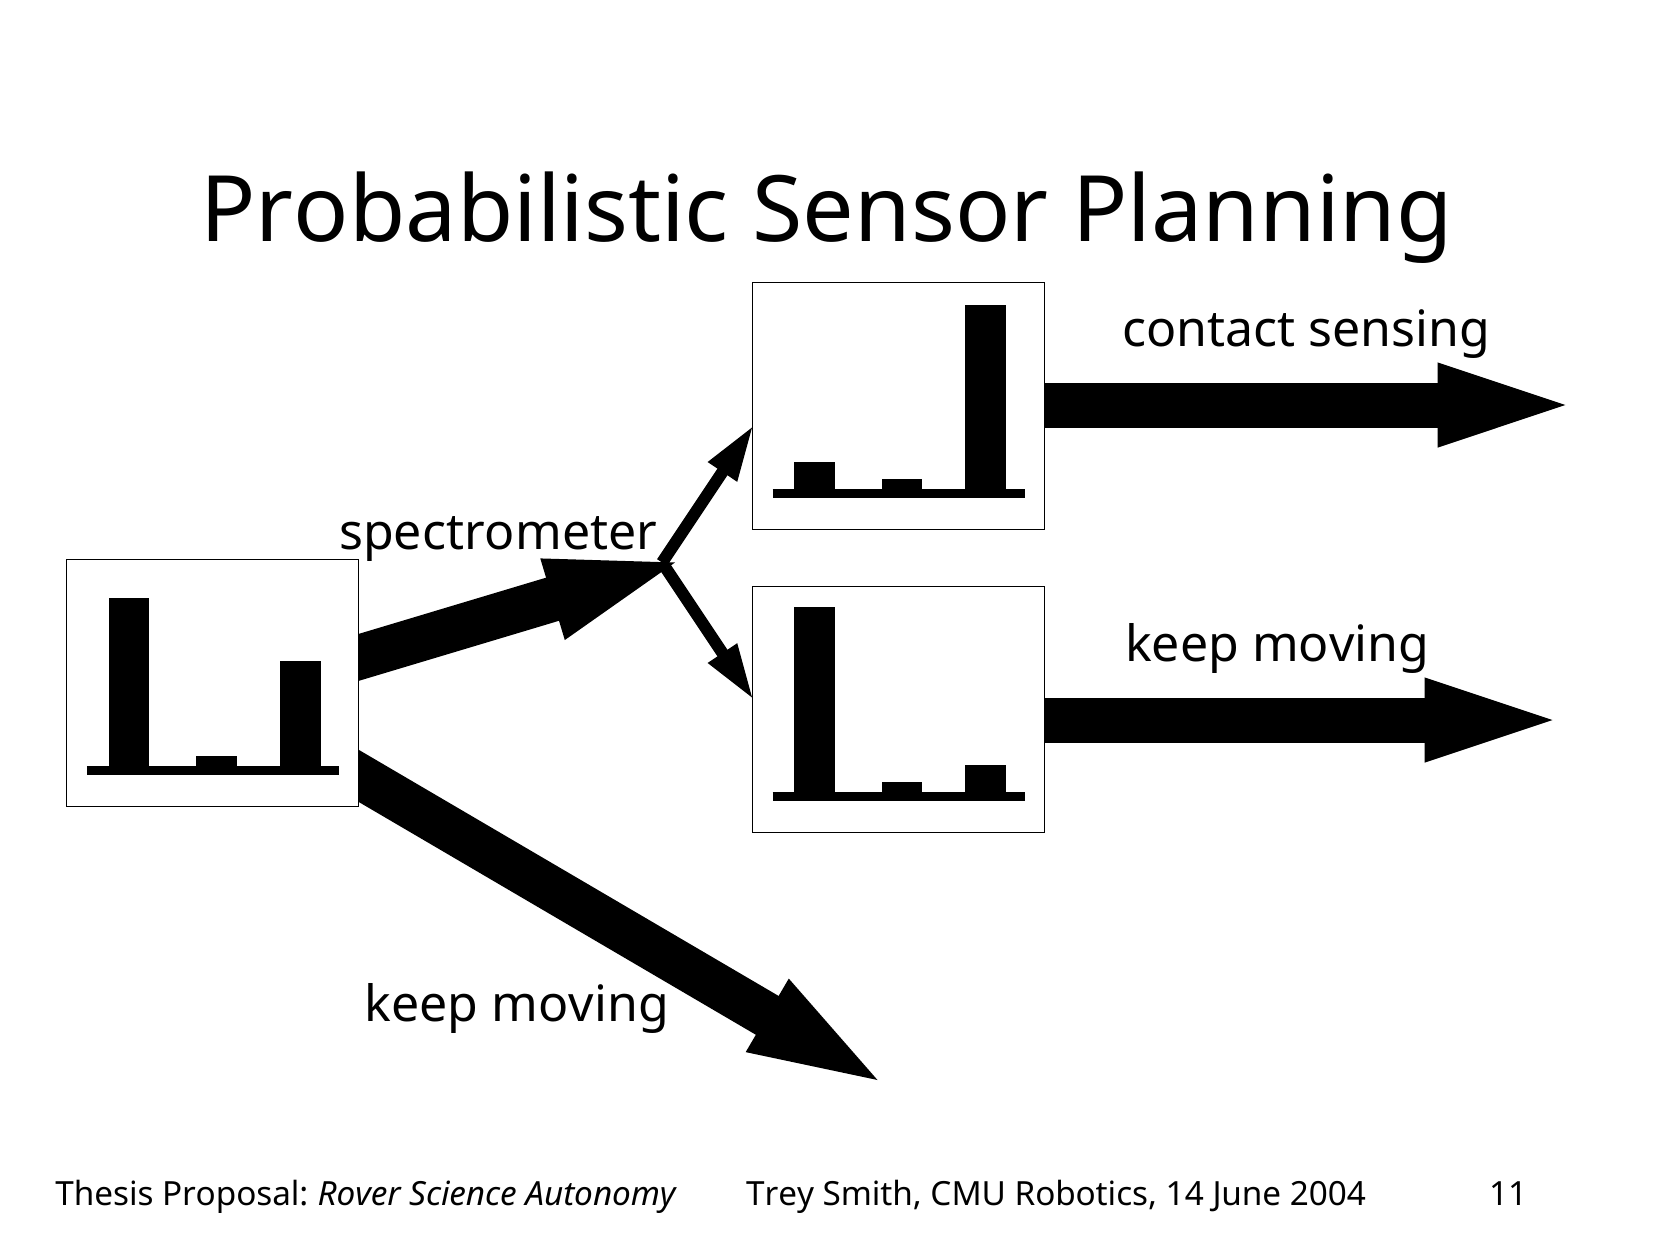

# Probabilistic Sensor Planning
contact sensing
spectrometer
keep moving
keep moving